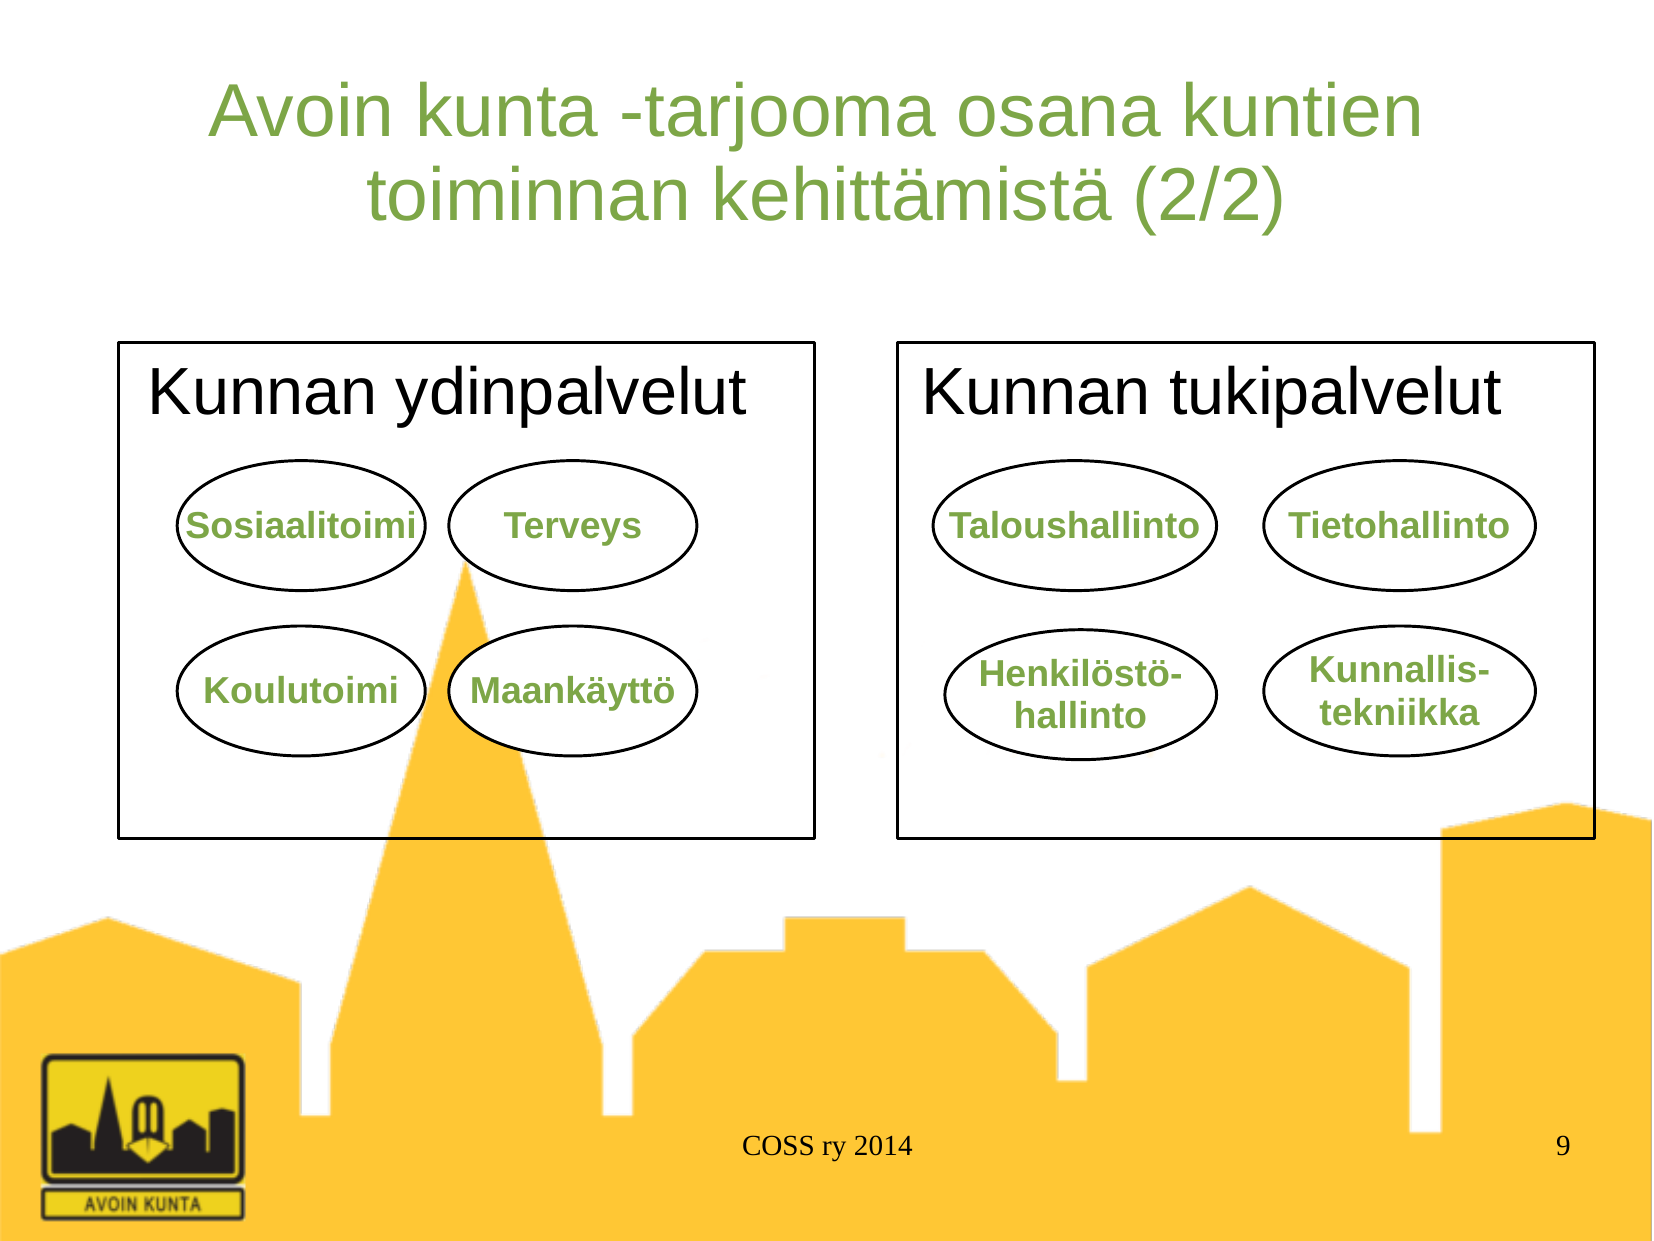

# Avoin kunta -tarjooma osana kuntien toiminnan kehittämistä (2/2)
Kunnan ydinpalvelut
Kunnan tukipalvelut
Sosiaalitoimi
Terveys
Taloushallinto
Tietohallinto
Koulutoimi
Maankäyttö
Kunnallis-
tekniikka
Henkilöstö-
hallinto
COSS ry 2014
9